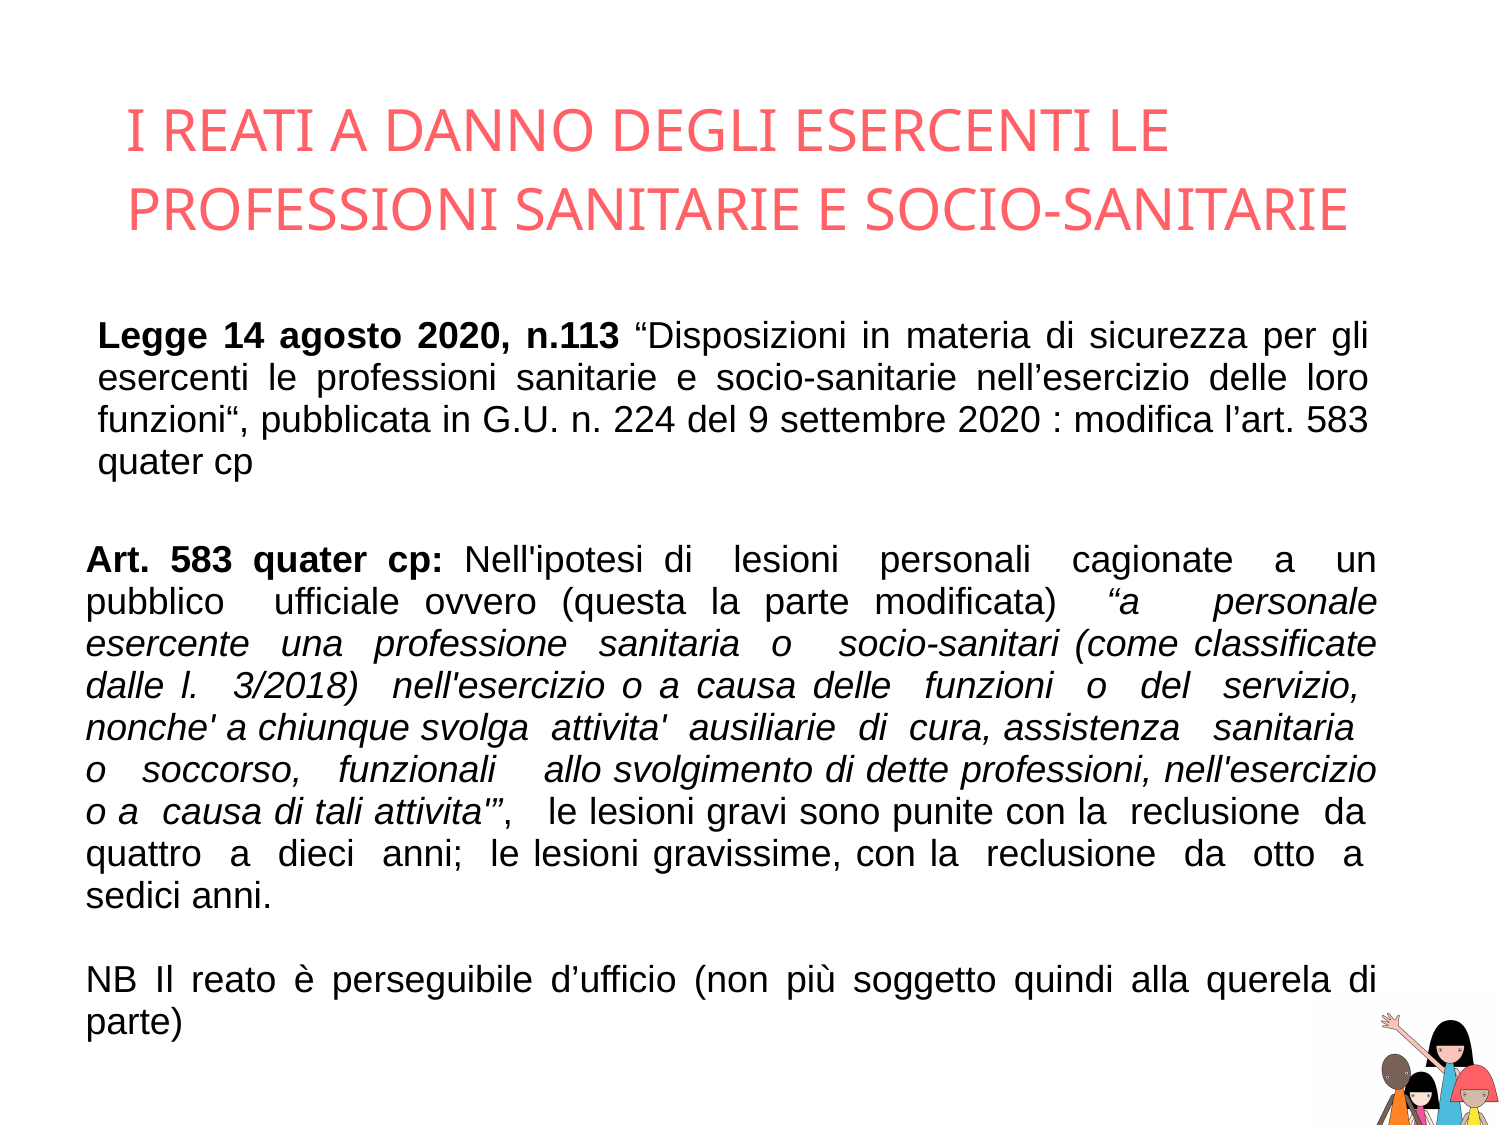

I REATI A DANNO DEGLI ESERCENTI LE PROFESSIONI SANITARIE E SOCIO-SANITARIE
:
Legge 14 agosto 2020, n.113 “Disposizioni in materia di sicurezza per gli esercenti le professioni sanitarie e socio-sanitarie nell’esercizio delle loro funzioni“, pubblicata in G.U. n. 224 del 9 settembre 2020 : modifica l’art. 583 quater cp
Art. 583 quater cp: Nell'ipotesi di lesioni personali cagionate a un pubblico ufficiale ovvero (questa la parte modificata) “a personale esercente una professione sanitaria o socio-sanitari (come classificate dalle l. 3/2018) nell'esercizio o a causa delle funzioni o del servizio, nonche' a chiunque svolga attivita' ausiliarie di cura, assistenza sanitaria o soccorso, funzionali allo svolgimento di dette professioni, nell'esercizio o a causa di tali attivita'”, le lesioni gravi sono punite con la reclusione da quattro a dieci anni; le lesioni gravissime, con la reclusione da otto a sedici anni.
NB Il reato è perseguibile d’ufficio (non più soggetto quindi alla querela di parte)